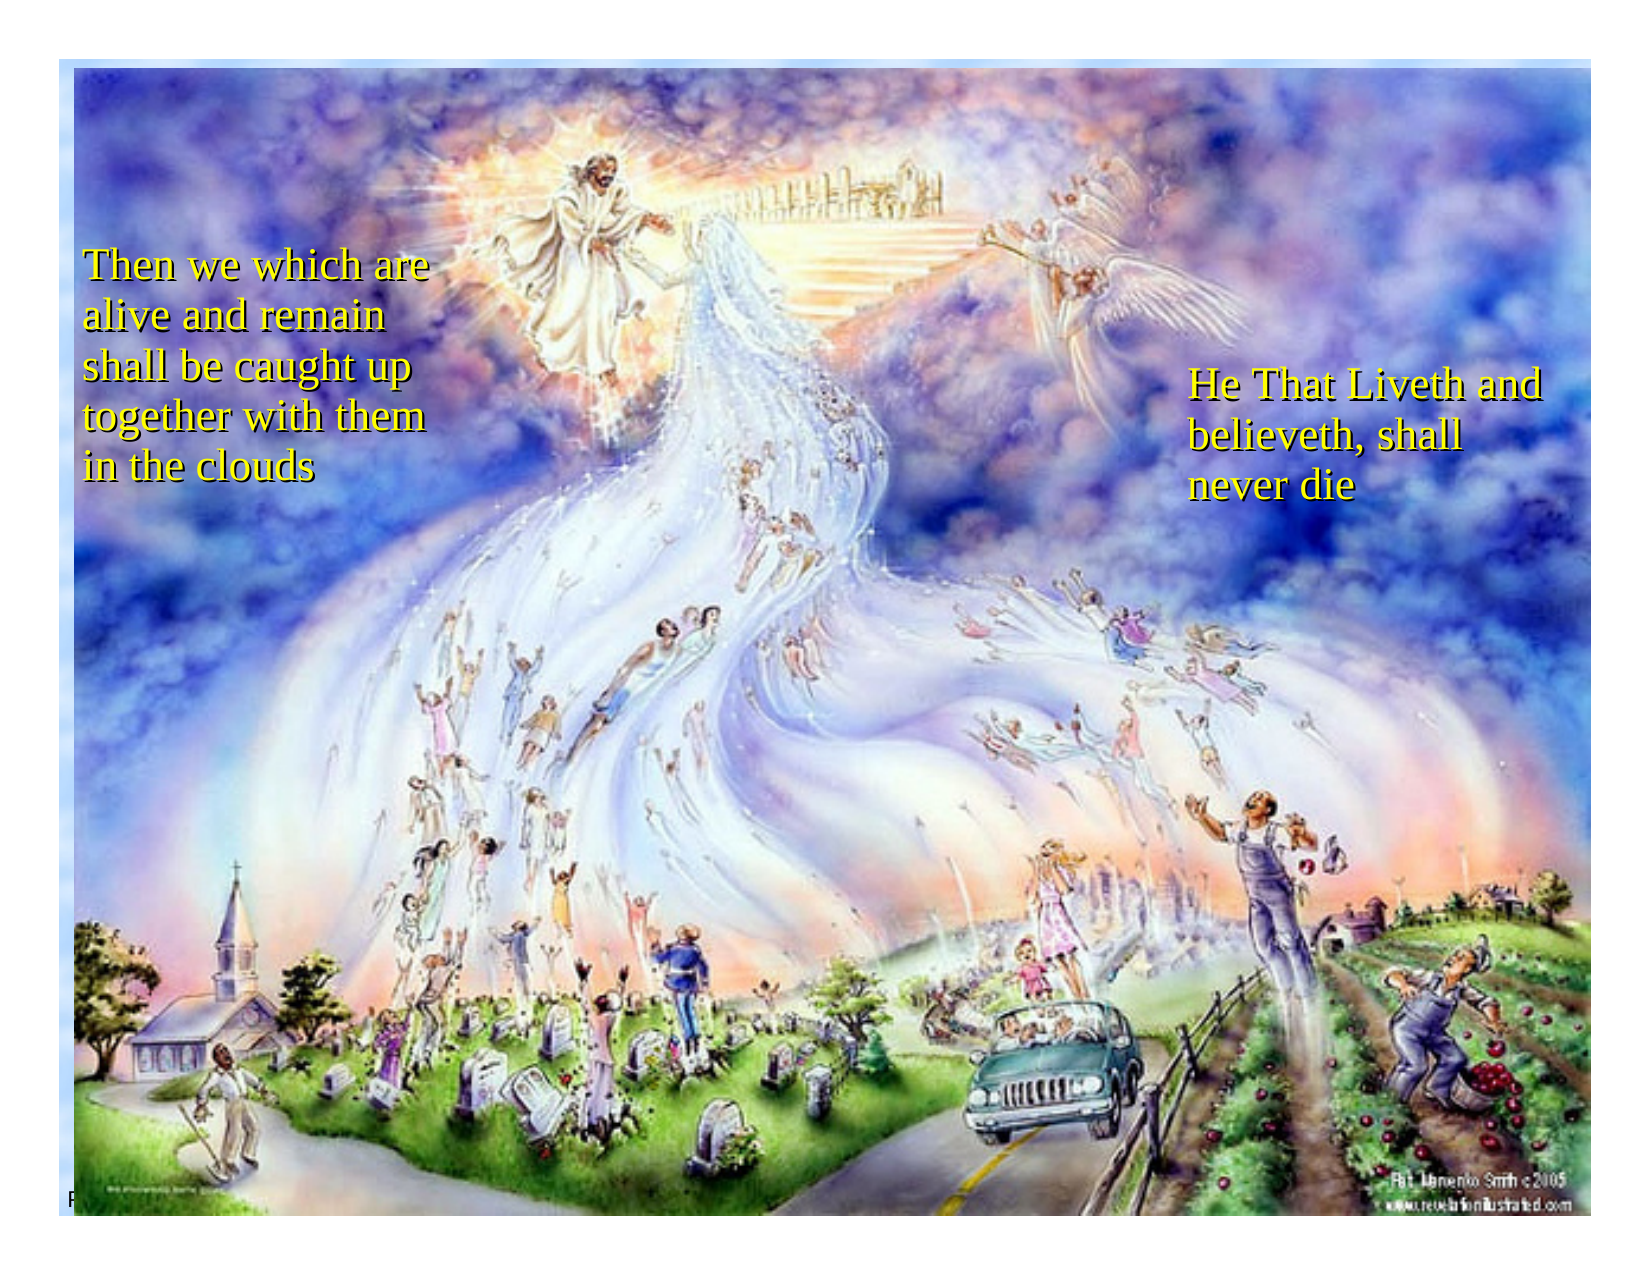

Then we which are alive and remain shall be caught up together with them in the clouds
He That Liveth and believeth, shall never die